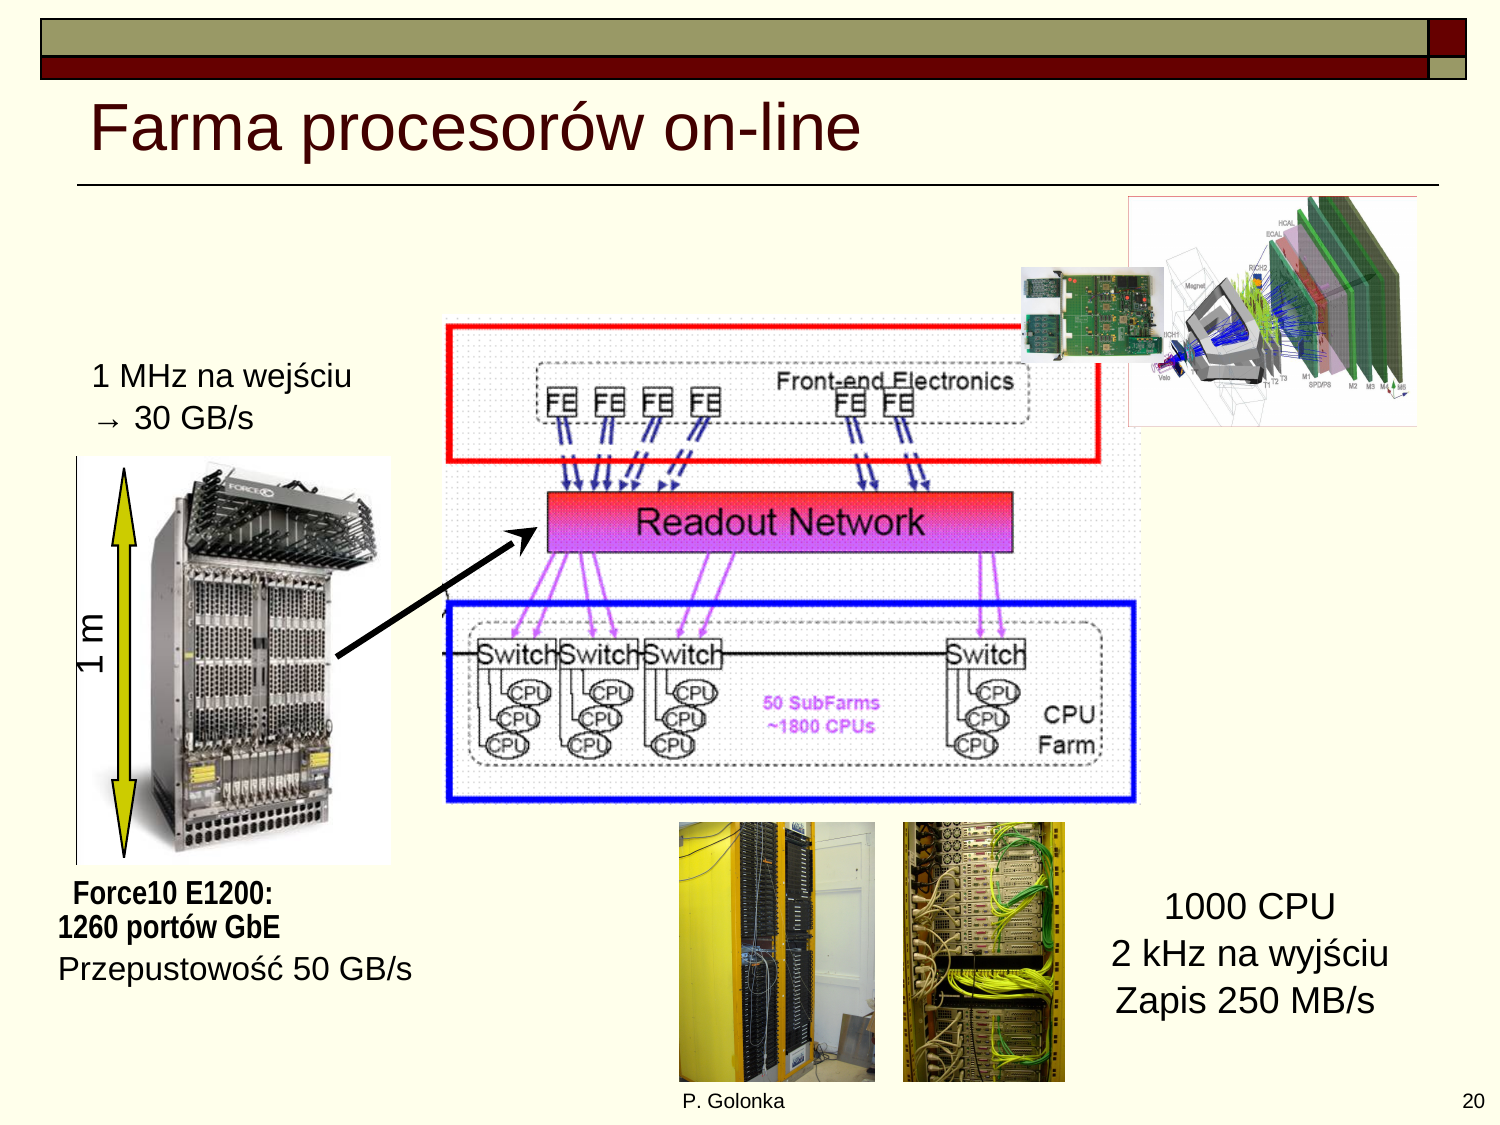

# Farma procesorów on-line
1 MHz na wejściu
→ 30 GB/s
1 m
 Force10 E1200:
1260 portów GbE
Przepustowość 50 GB/s
1000 CPU
2 kHz na wyjściu
Zapis 250 MB/s
P. Golonka
20